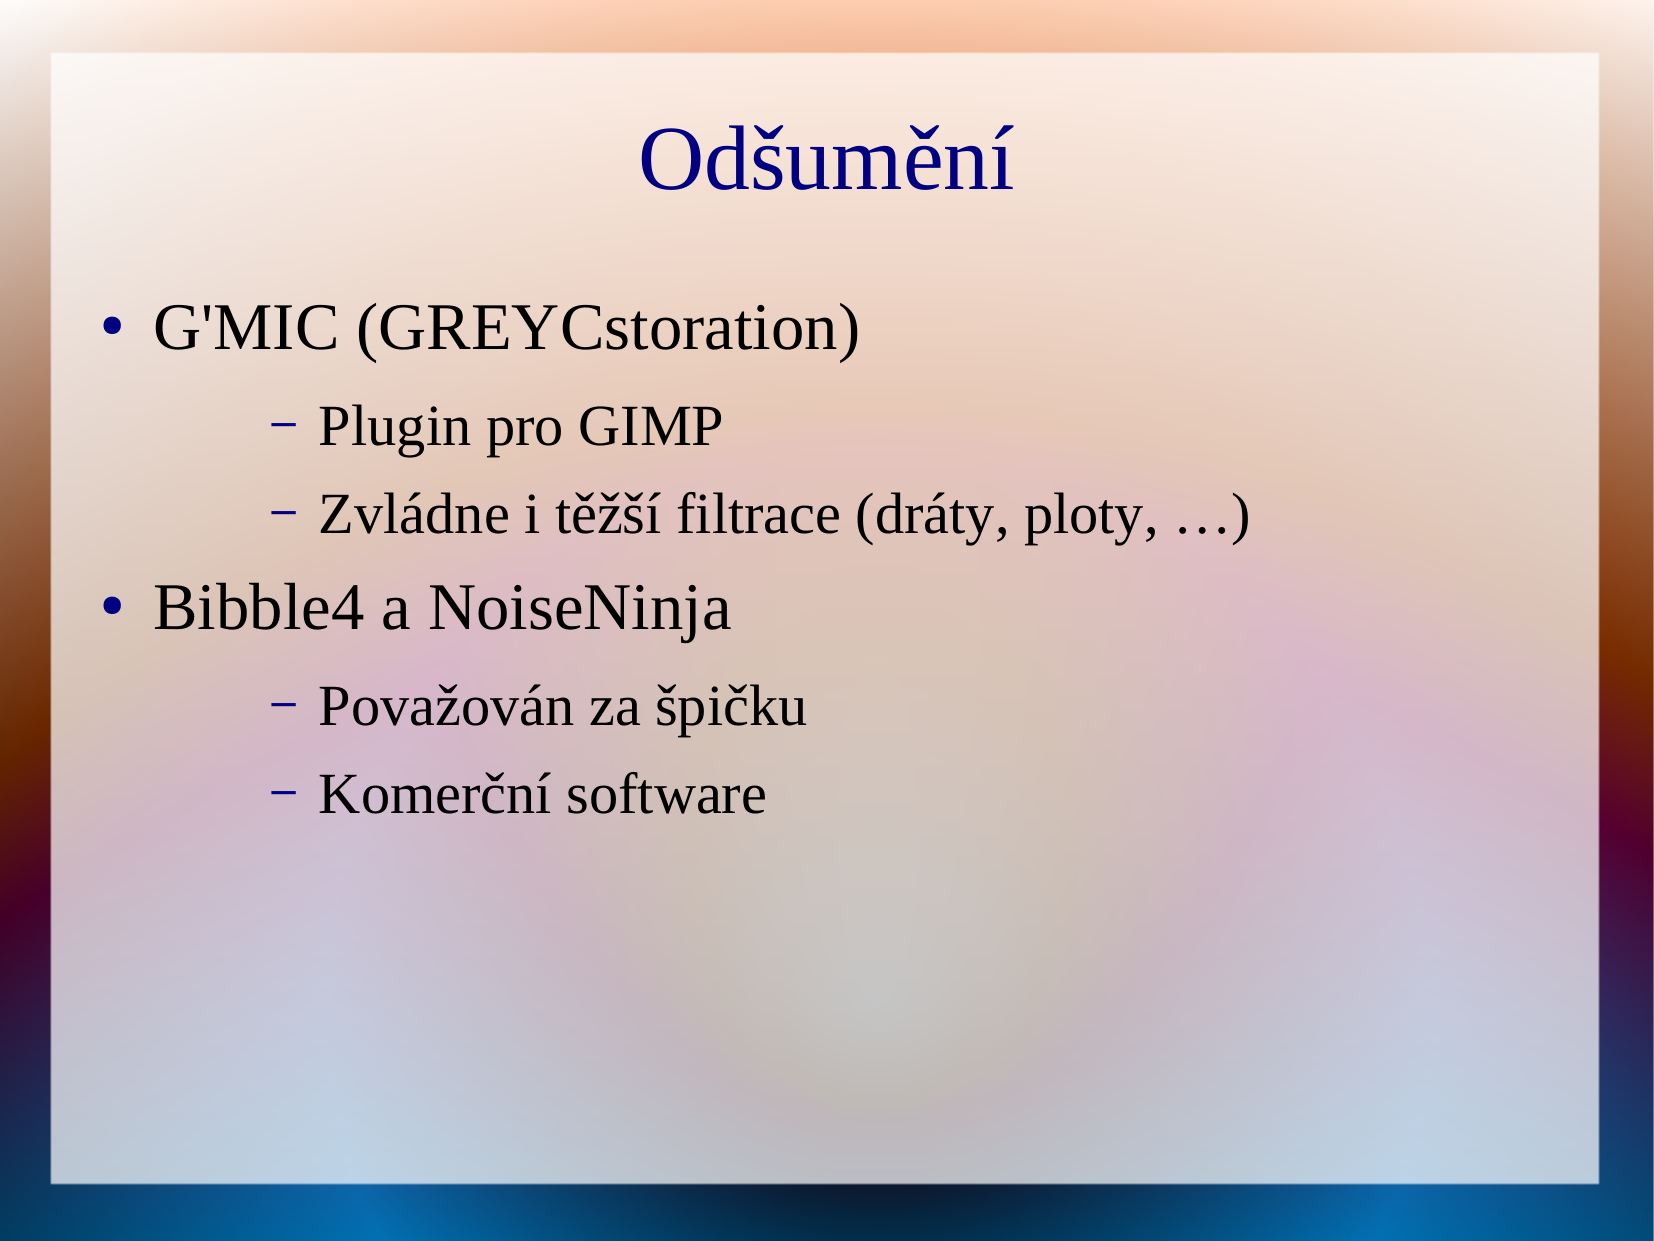

# Odšumění
G'MIC (GREYCstoration)
Plugin pro GIMP
Zvládne i těžší filtrace (dráty, ploty, …)
Bibble4 a NoiseNinja
Považován za špičku
Komerční software